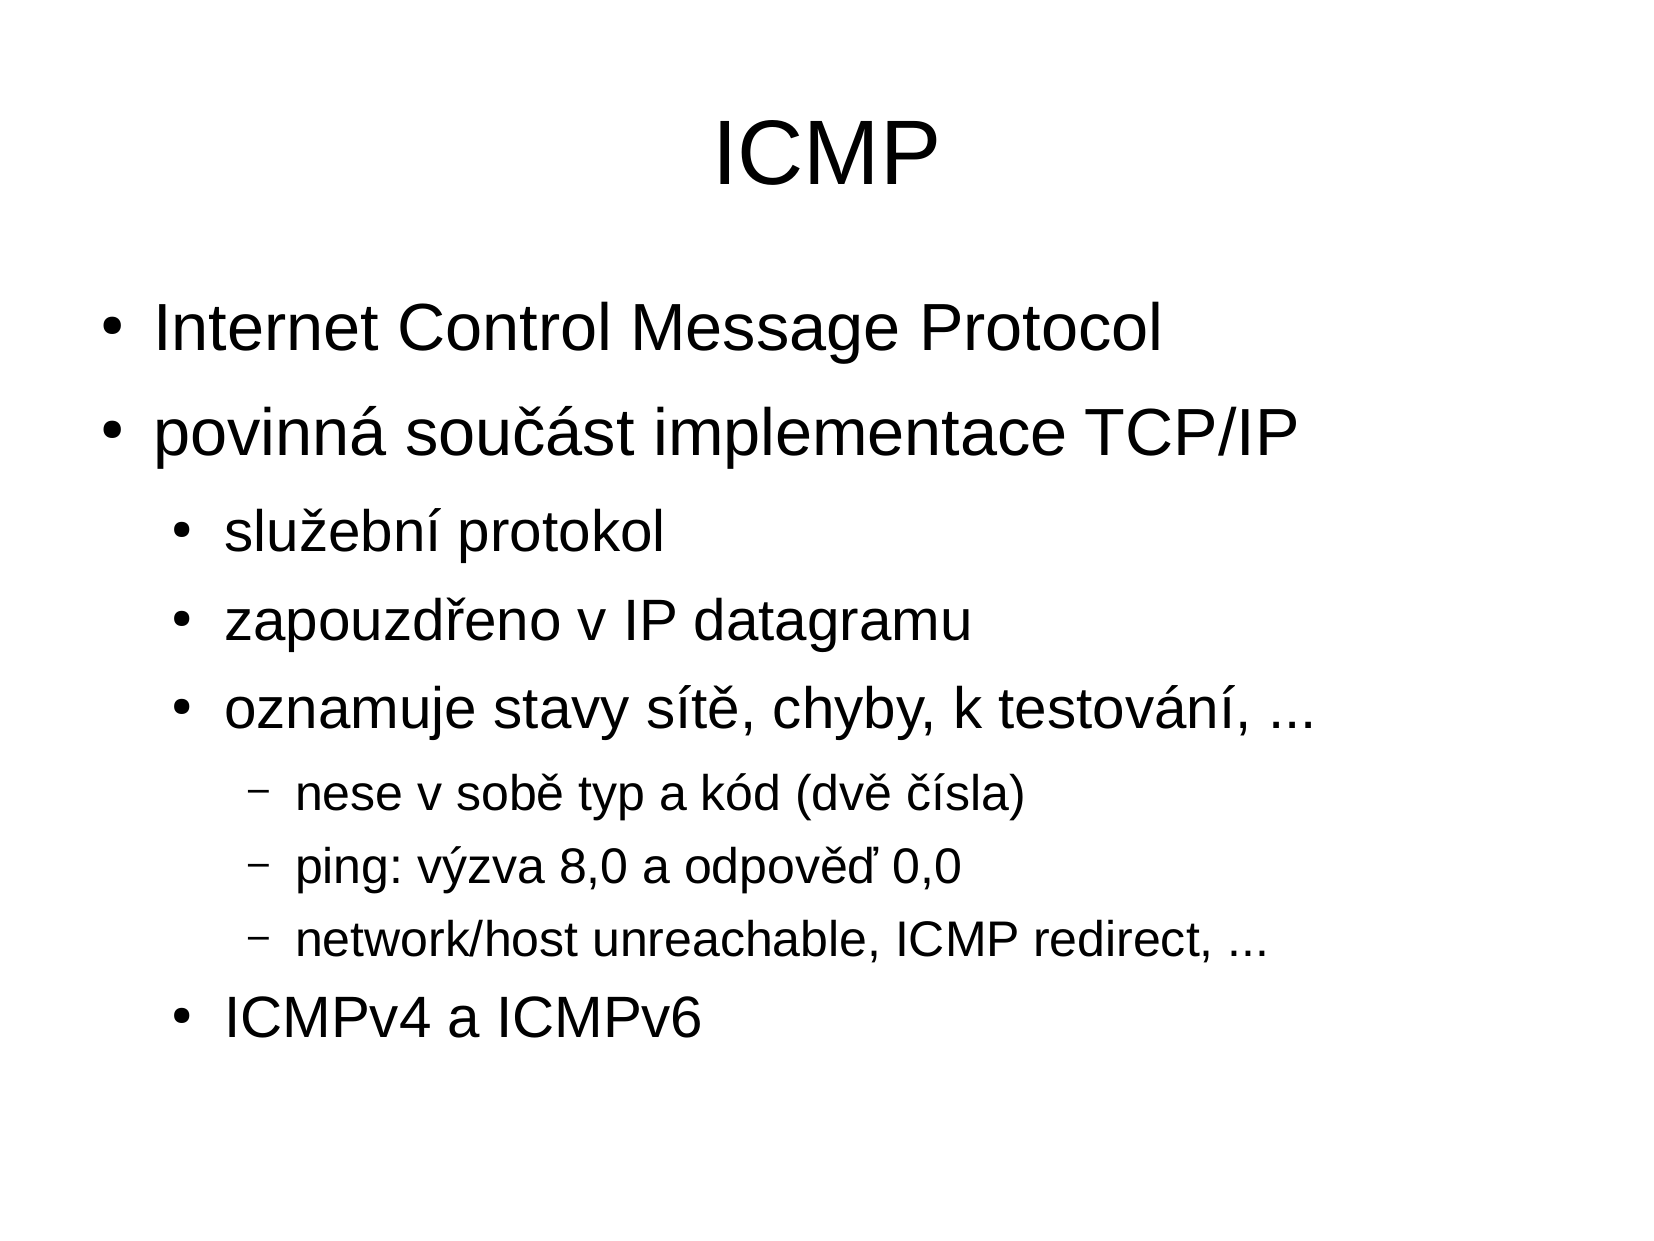

# ICMP
Internet Control Message Protocol
povinná součást implementace TCP/IP
služební protokol
zapouzdřeno v IP datagramu
oznamuje stavy sítě, chyby, k testování, ...
nese v sobě typ a kód (dvě čísla)
ping: výzva 8,0 a odpověď 0,0
network/host unreachable, ICMP redirect, ...
ICMPv4 a ICMPv6